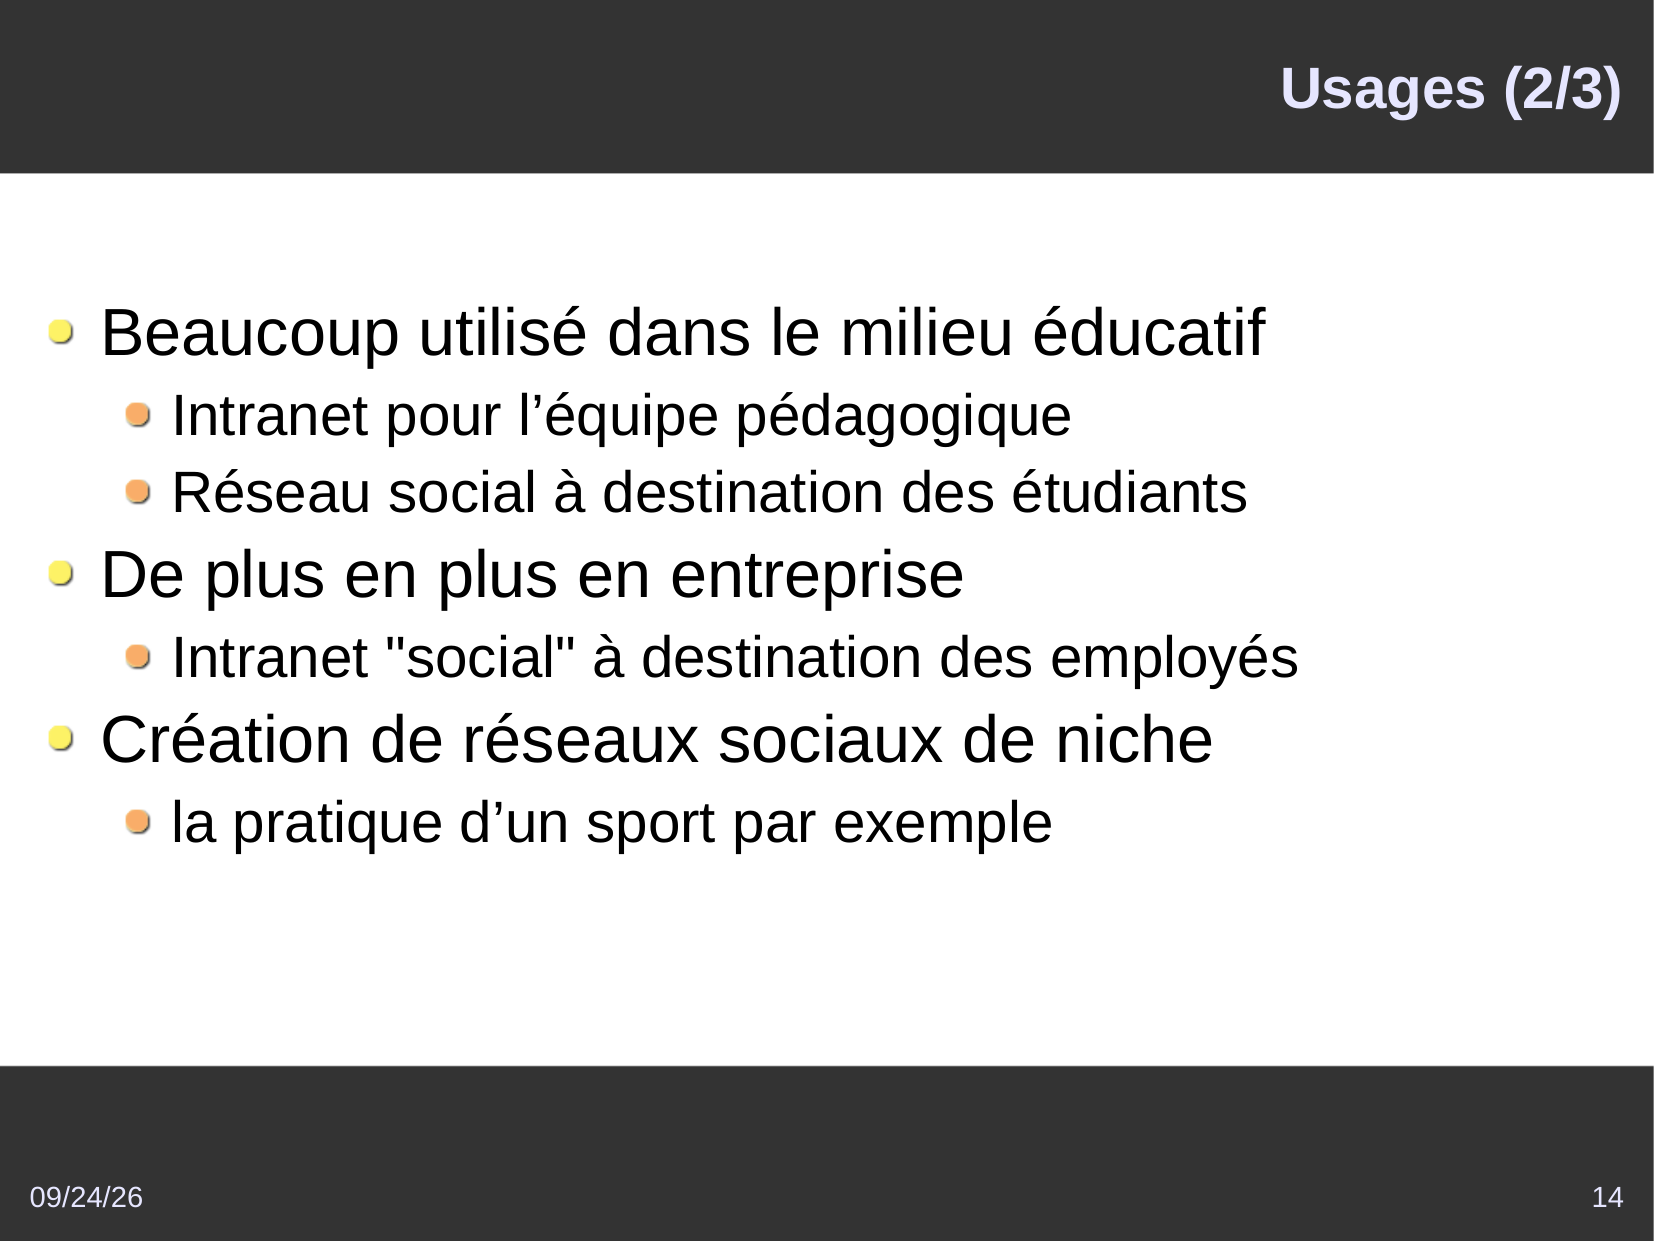

# Usages (2/3)
Beaucoup utilisé dans le milieu éducatif
Intranet pour l’équipe pédagogique
Réseau social à destination des étudiants
De plus en plus en entreprise
Intranet "social" à destination des employés
Création de réseaux sociaux de niche
la pratique d’un sport par exemple
14